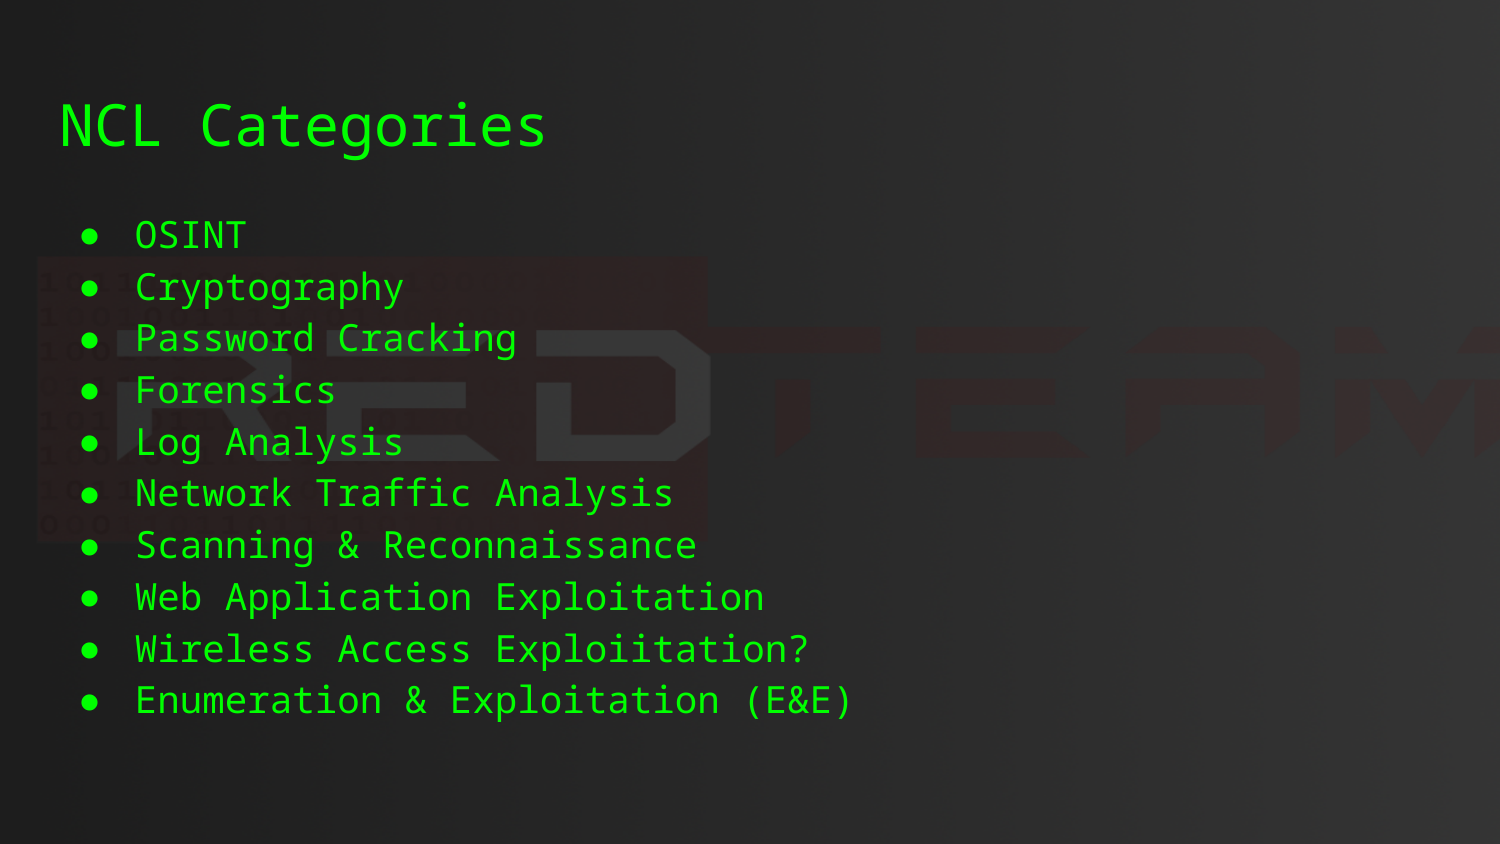

NCL Categories
# OSINT
Cryptography
Password Cracking
Forensics
Log Analysis
Network Traffic Analysis
Scanning & Reconnaissance
Web Application Exploitation
Wireless Access Exploiitation?
Enumeration & Exploitation (E&E)